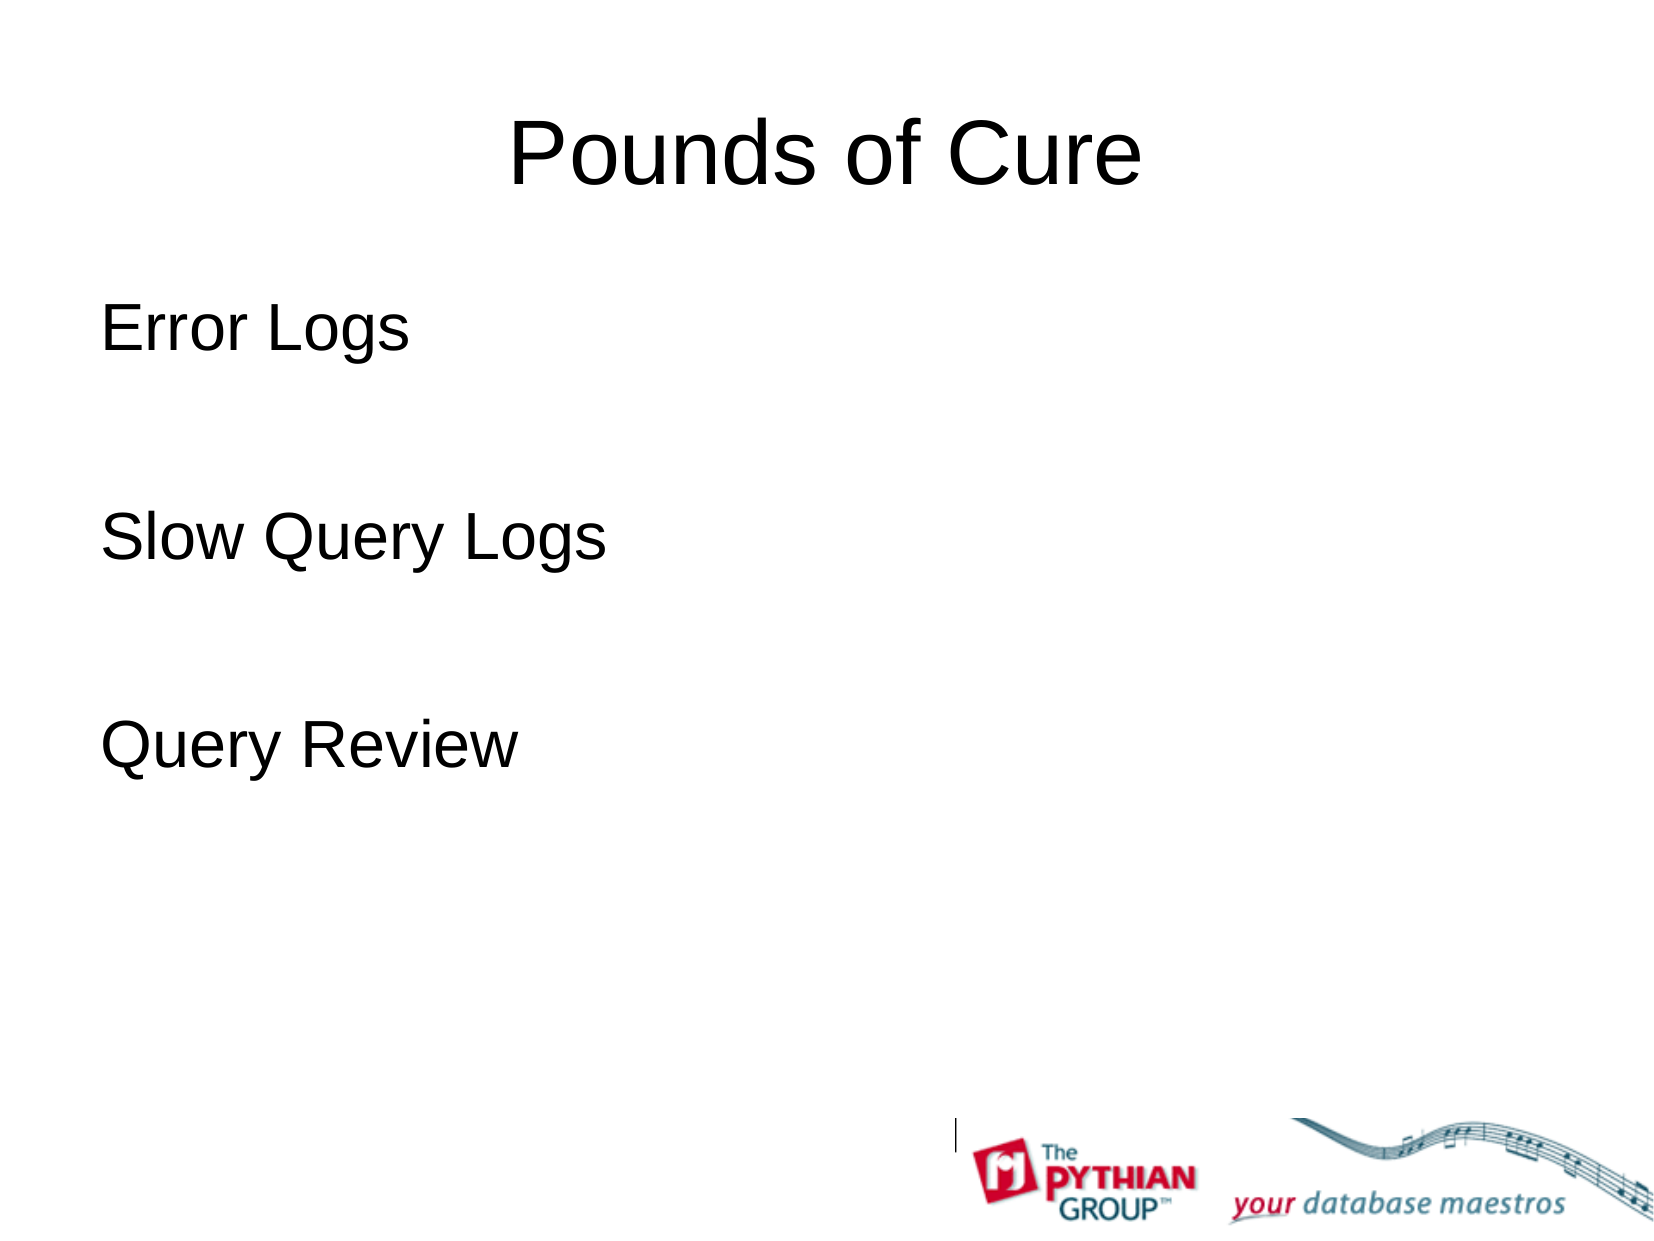

# Pounds of Cure
Error Logs
Slow Query Logs
Query Review